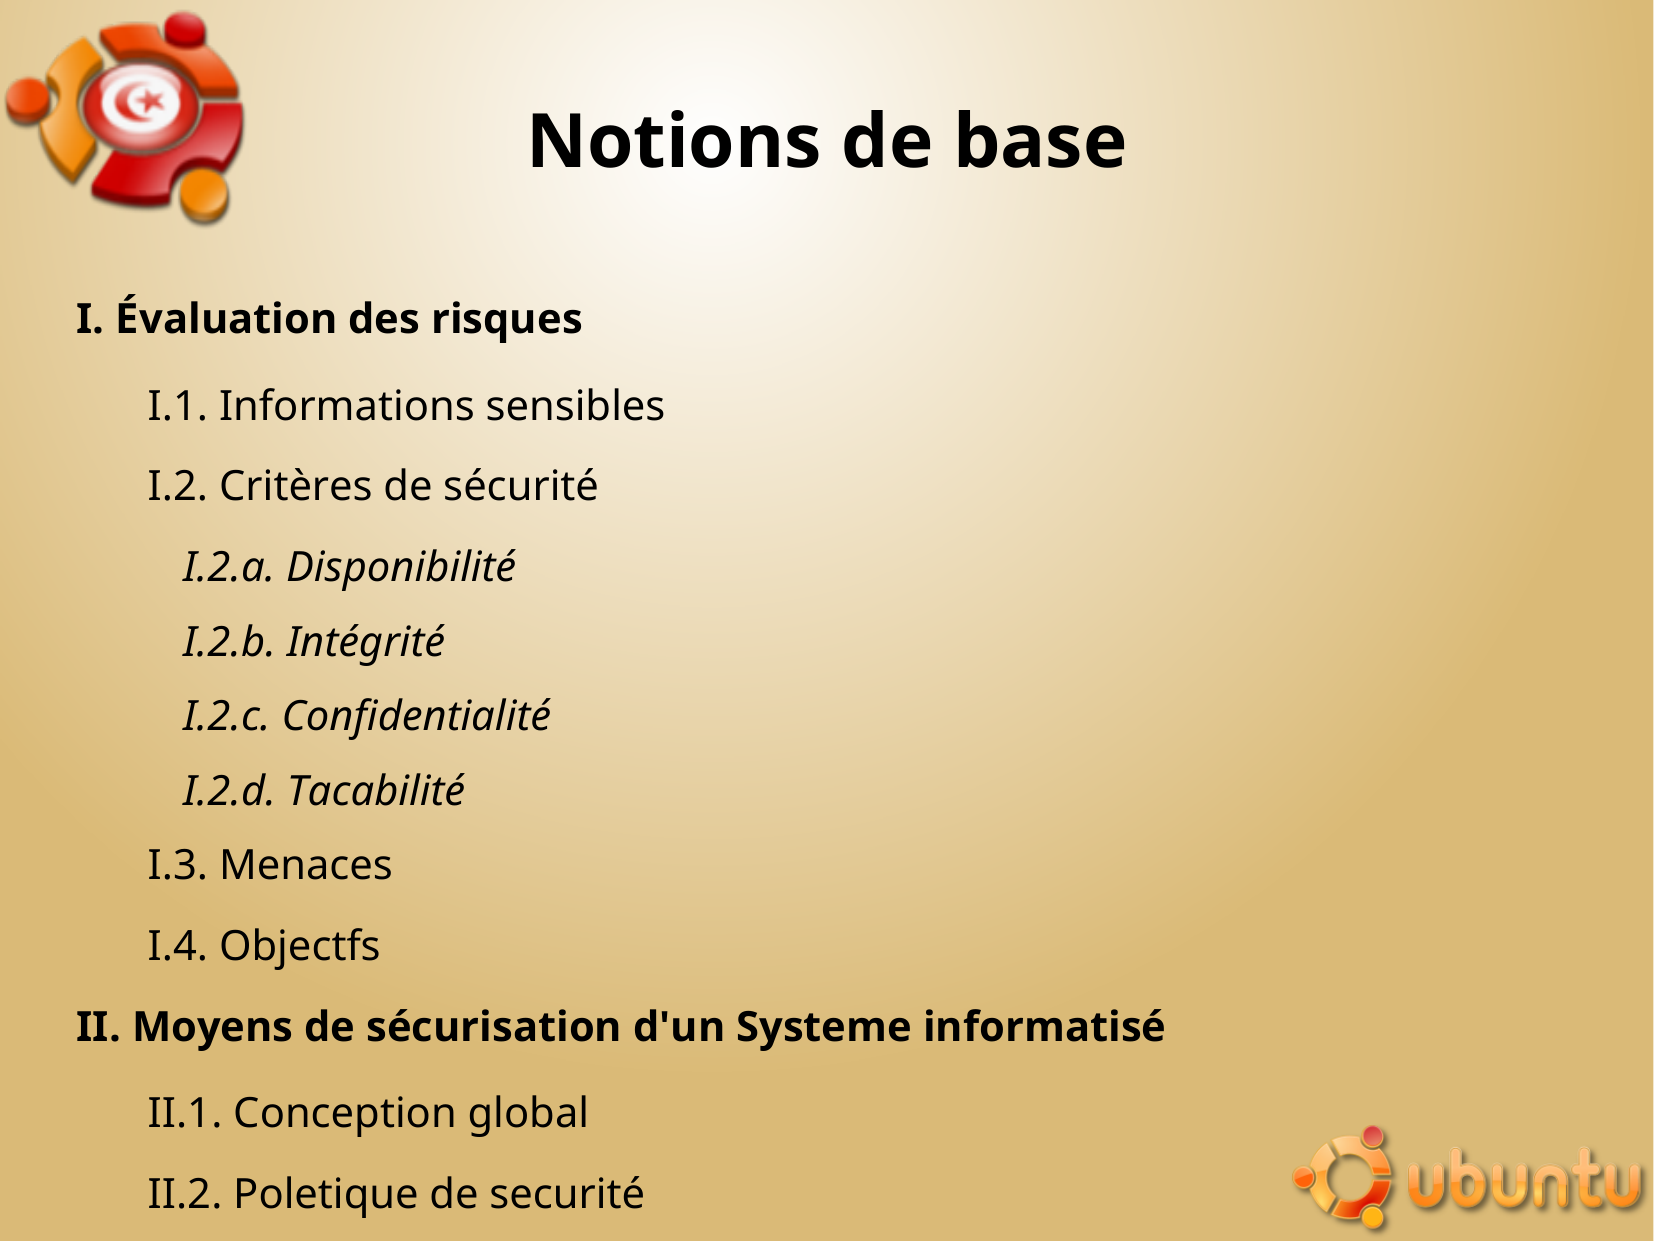

# Notions de base
I. Évaluation des risques
I.1. Informations sensibles
I.2. Critères de sécurité
I.2.a. Disponibilité
I.2.b. Intégrité
I.2.c. Confidentialité
I.2.d. Tacabilité
I.3. Menaces
I.4. Objectfs
II. Moyens de sécurisation d'un Systeme informatisé
II.1. Conception global
II.2. Poletique de securité
II.3. Plan de secour ou Plan de continuté d'activité